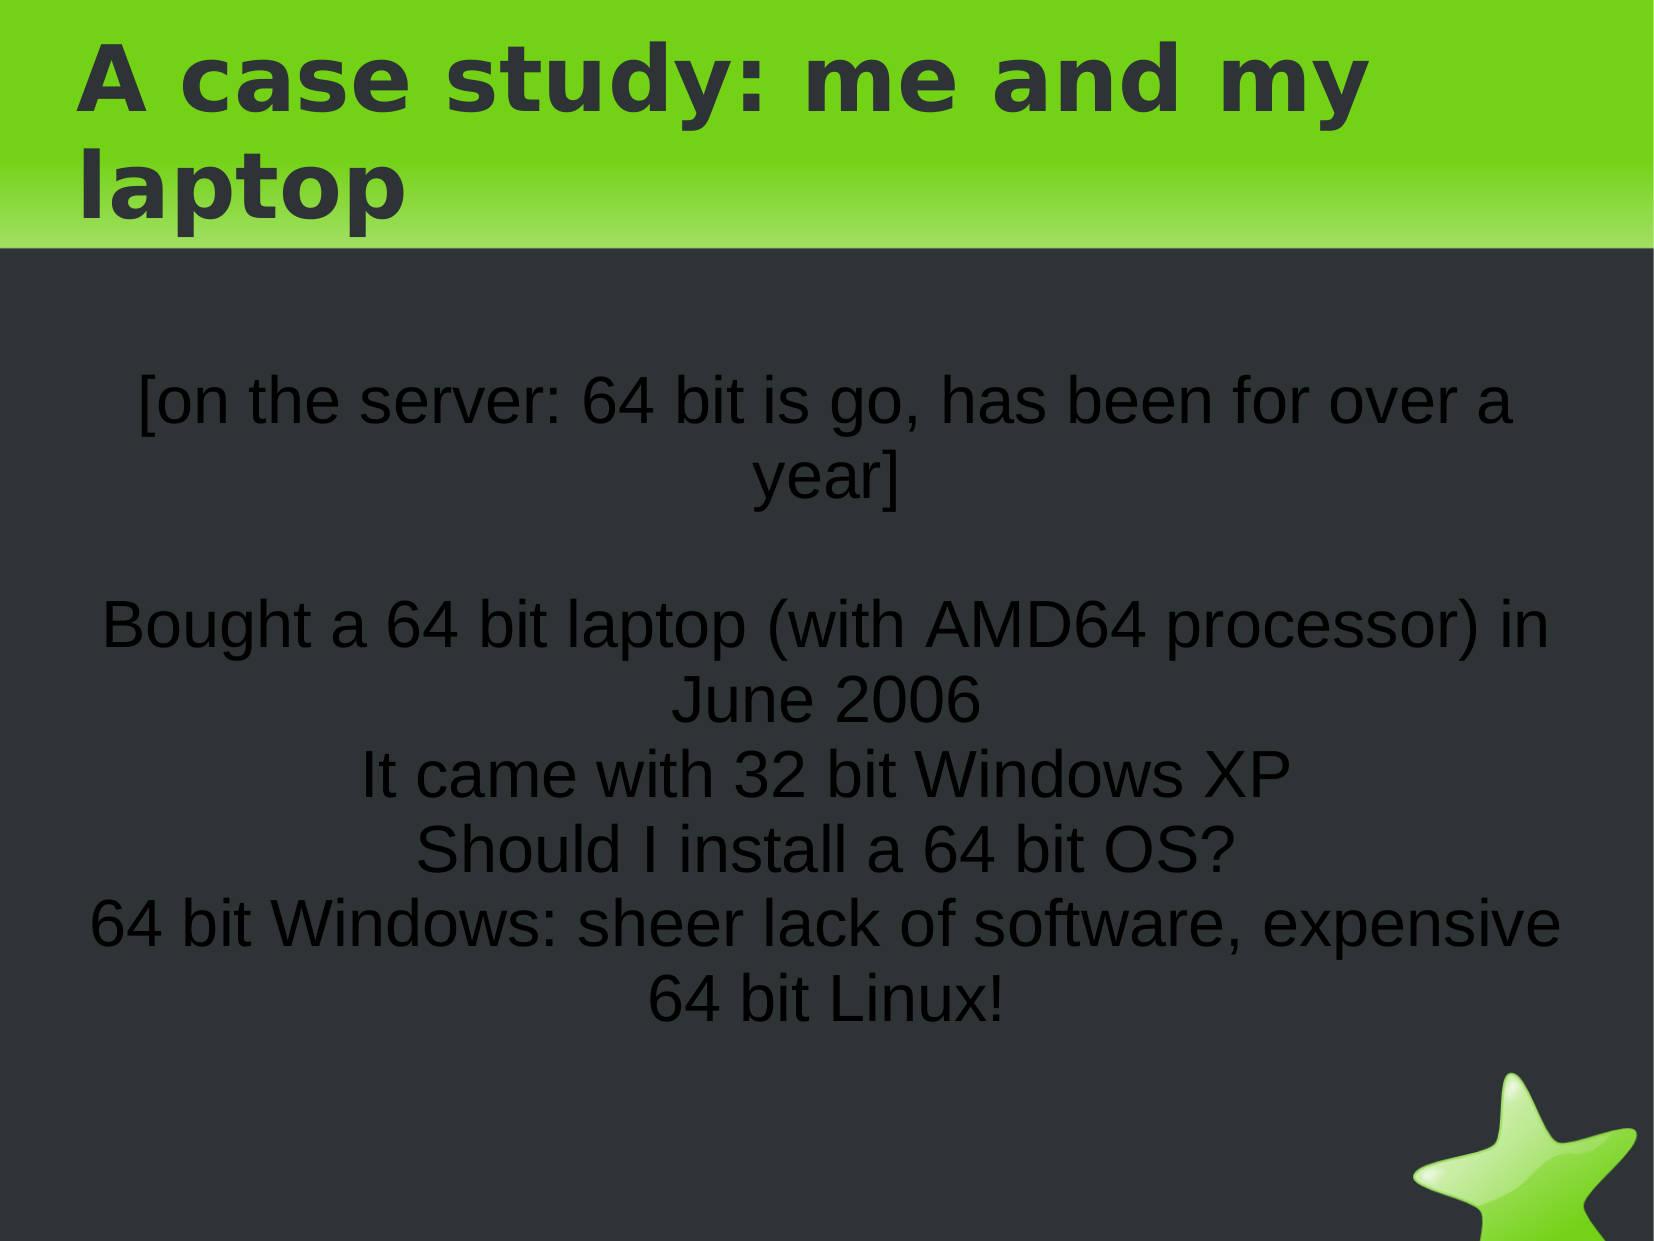

# A case study: me and my laptop
[on the server: 64 bit is go, has been for over a year]
Bought a 64 bit laptop (with AMD64 processor) in June 2006
It came with 32 bit Windows XP
Should I install a 64 bit OS?
64 bit Windows: sheer lack of software, expensive
64 bit Linux!